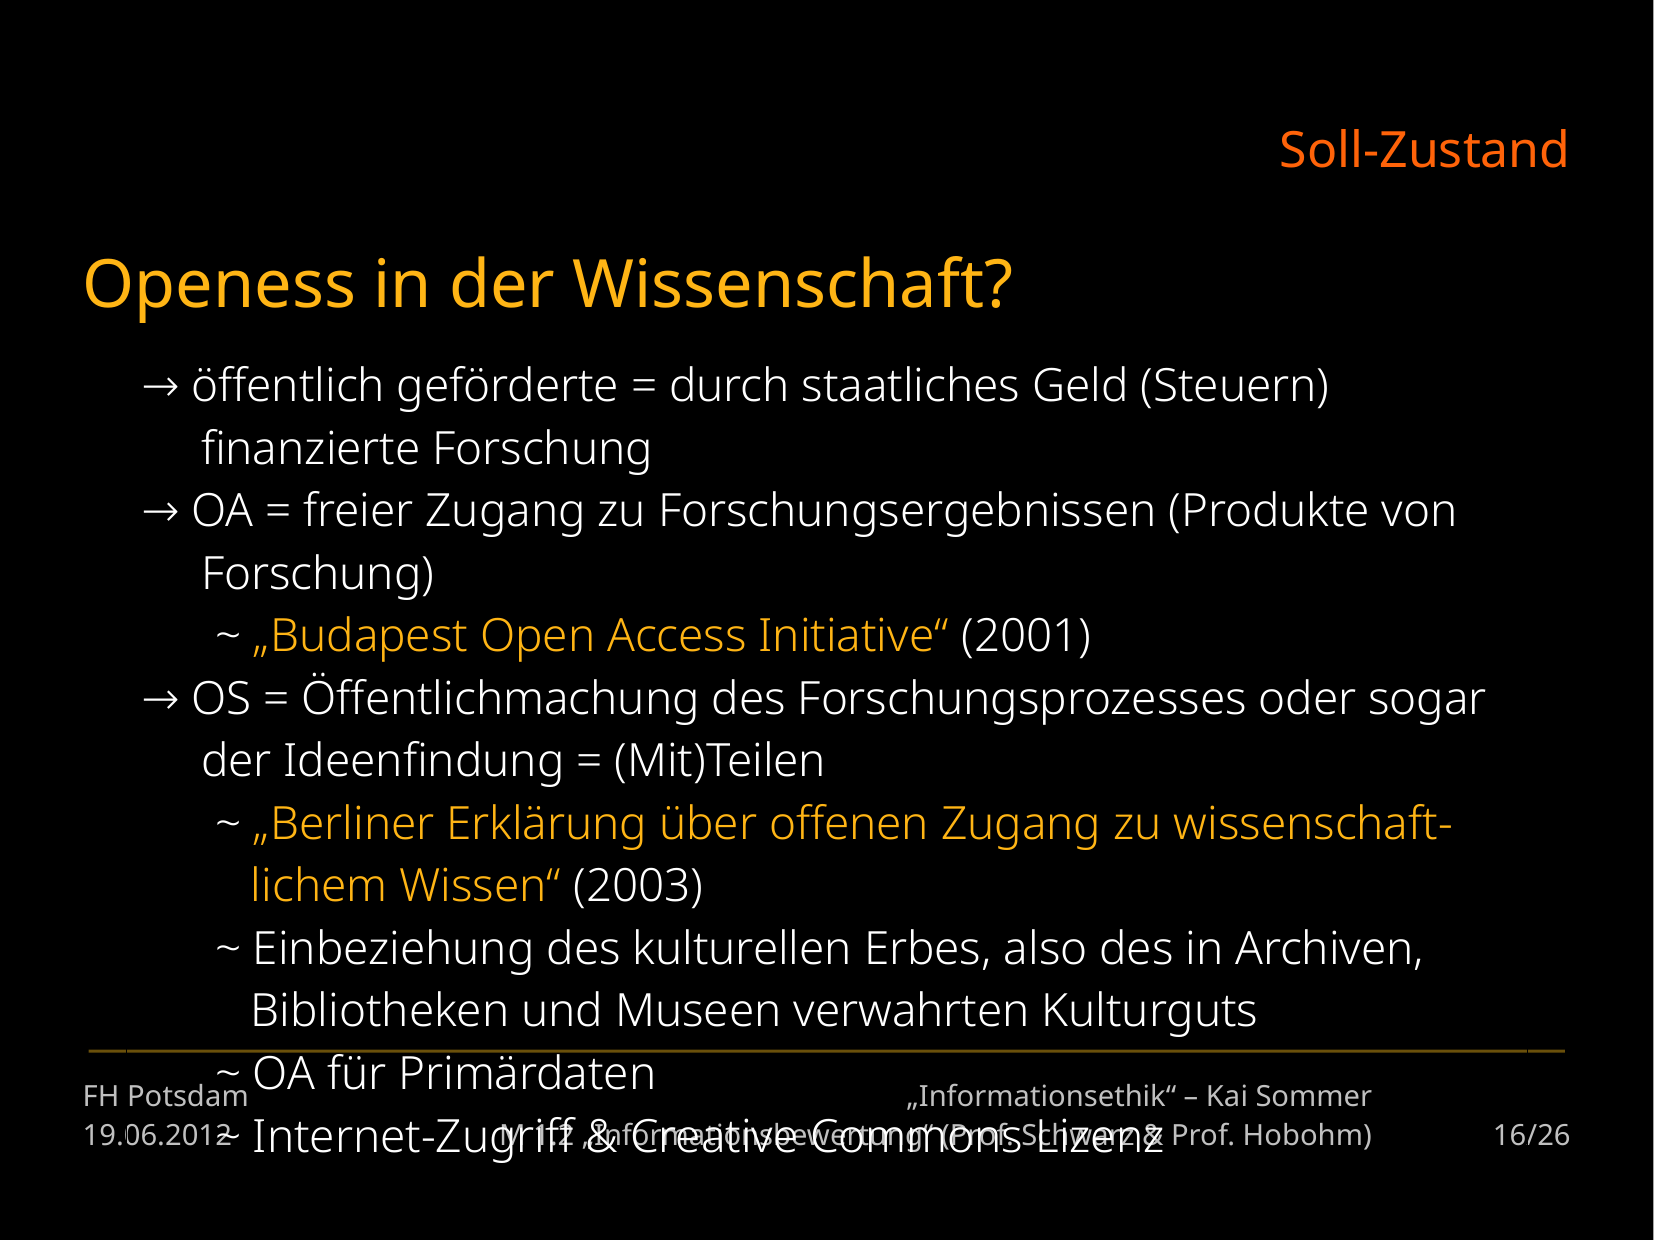

# Soll-Zustand
Openess in der Wissenschaft?
→ öffentlich geförderte = durch staatliches Geld (Steuern)
 finanzierte Forschung
→ OA = freier Zugang zu Forschungsergebnissen (Produkte von
 Forschung)
	~ „Budapest Open Access Initiative“ (2001)
→ OS = Öffentlichmachung des Forschungsprozesses oder sogar
 der Ideenfindung = (Mit)Teilen
	~ „Berliner Erklärung über offenen Zugang zu wissenschaft-
	 lichem Wissen“ (2003)
	~ Einbeziehung des kulturellen Erbes, also des in Archiven,
	 Bibliotheken und Museen verwahrten Kulturguts
	~ OA für Primärdaten
	~ Internet-Zugriff & Creative Commons Lizenz
16